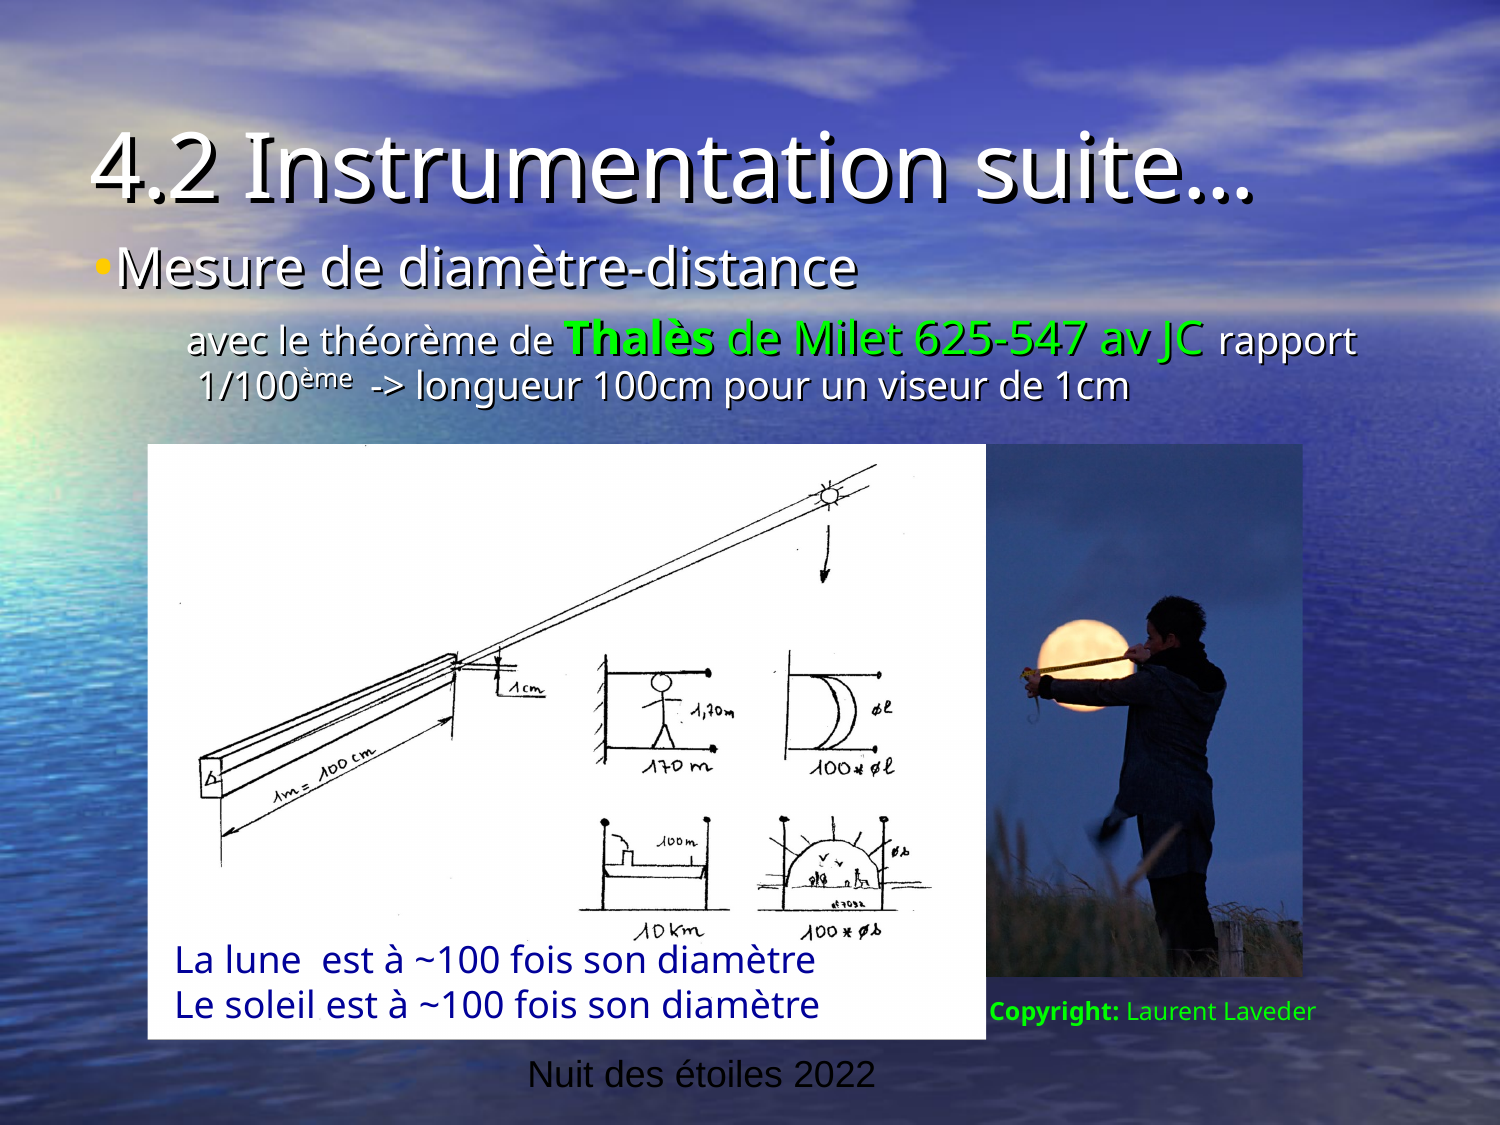

# 4.2 Instrumentation suite…
Mesure de diamètre-distance
 avec le théorème de Thalès de Milet 625-547 av JC rapport 1/100ème -> longueur 100cm pour un viseur de 1cm
La lune est à ~100 fois son diamètre
Le soleil est à ~100 fois son diamètre
Copyright: Laurent Laveder
Nuit des étoiles 2022